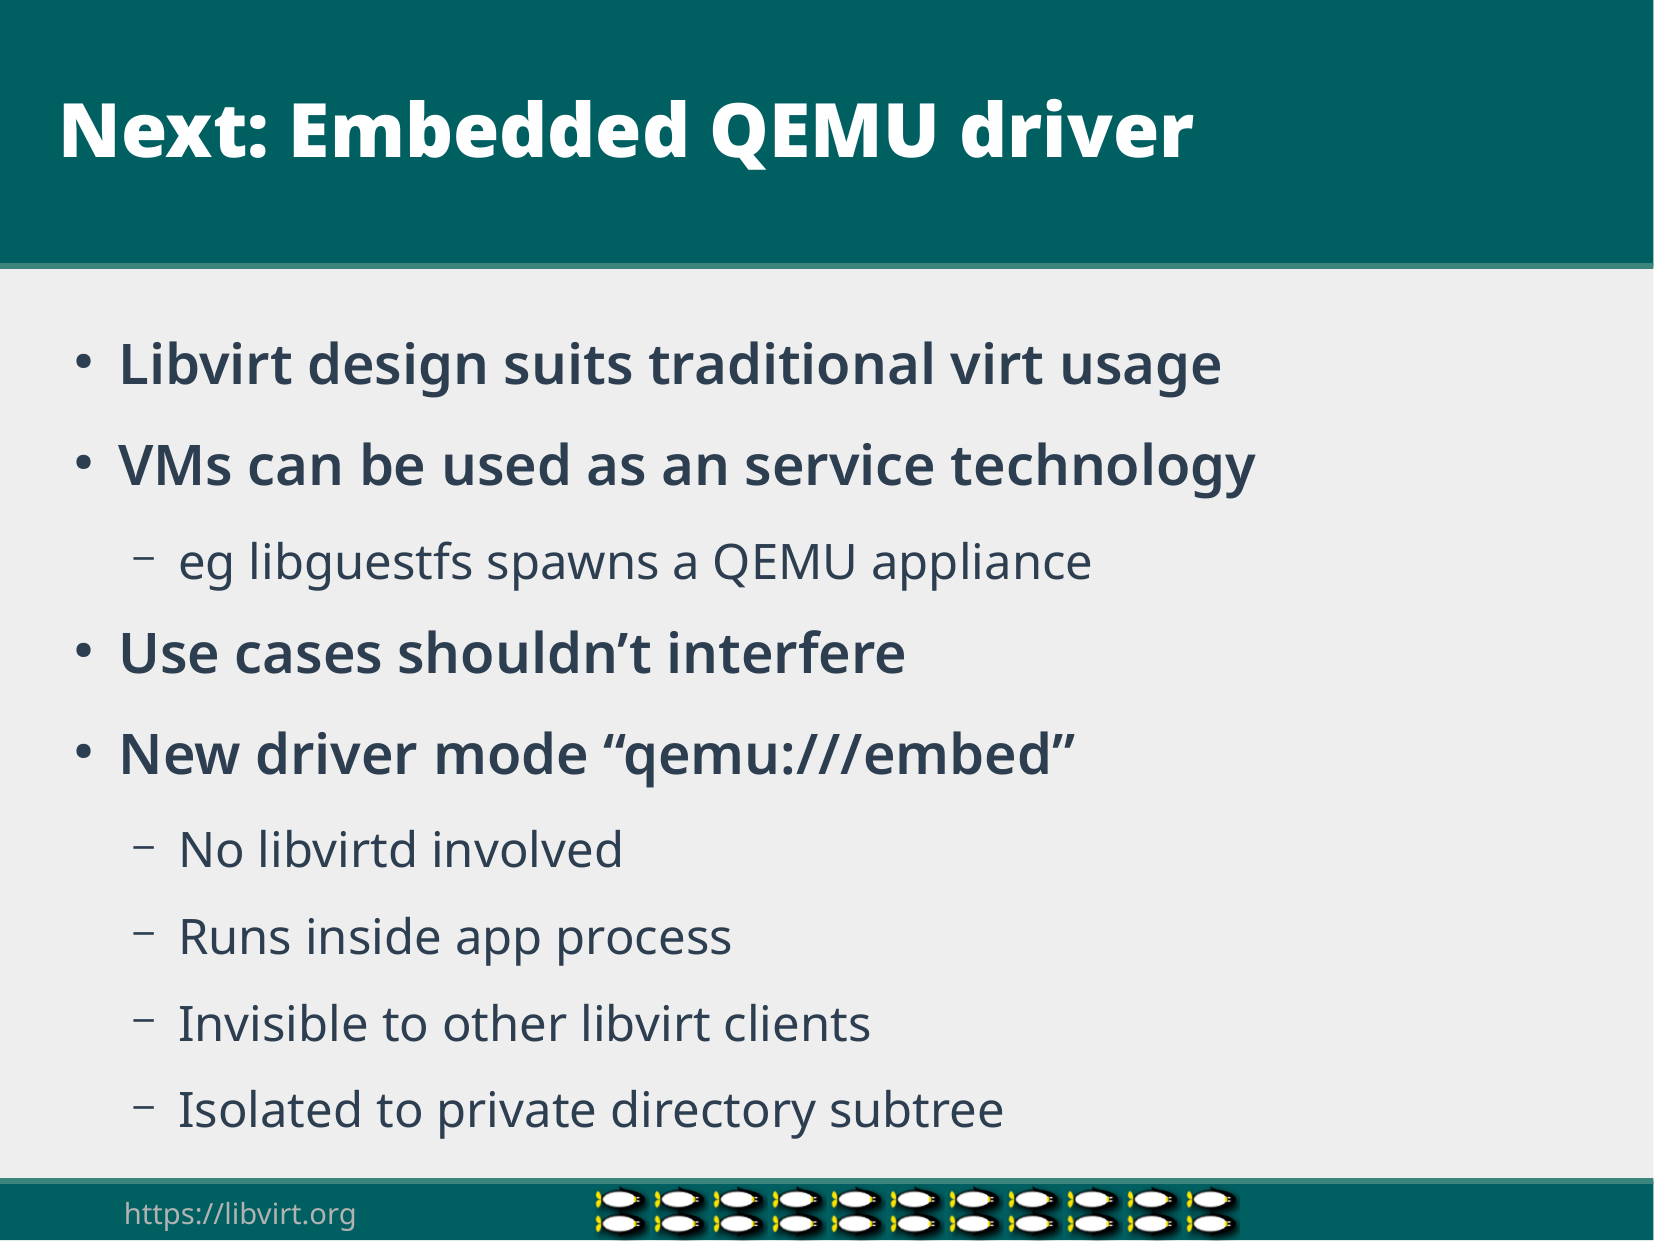

# Next: Embedded QEMU driver
Libvirt design suits traditional virt usage
VMs can be used as an service technology
eg libguestfs spawns a QEMU appliance
Use cases shouldn’t interfere
New driver mode “qemu:///embed”
No libvirtd involved
Runs inside app process
Invisible to other libvirt clients
Isolated to private directory subtree
https://libvirt.org